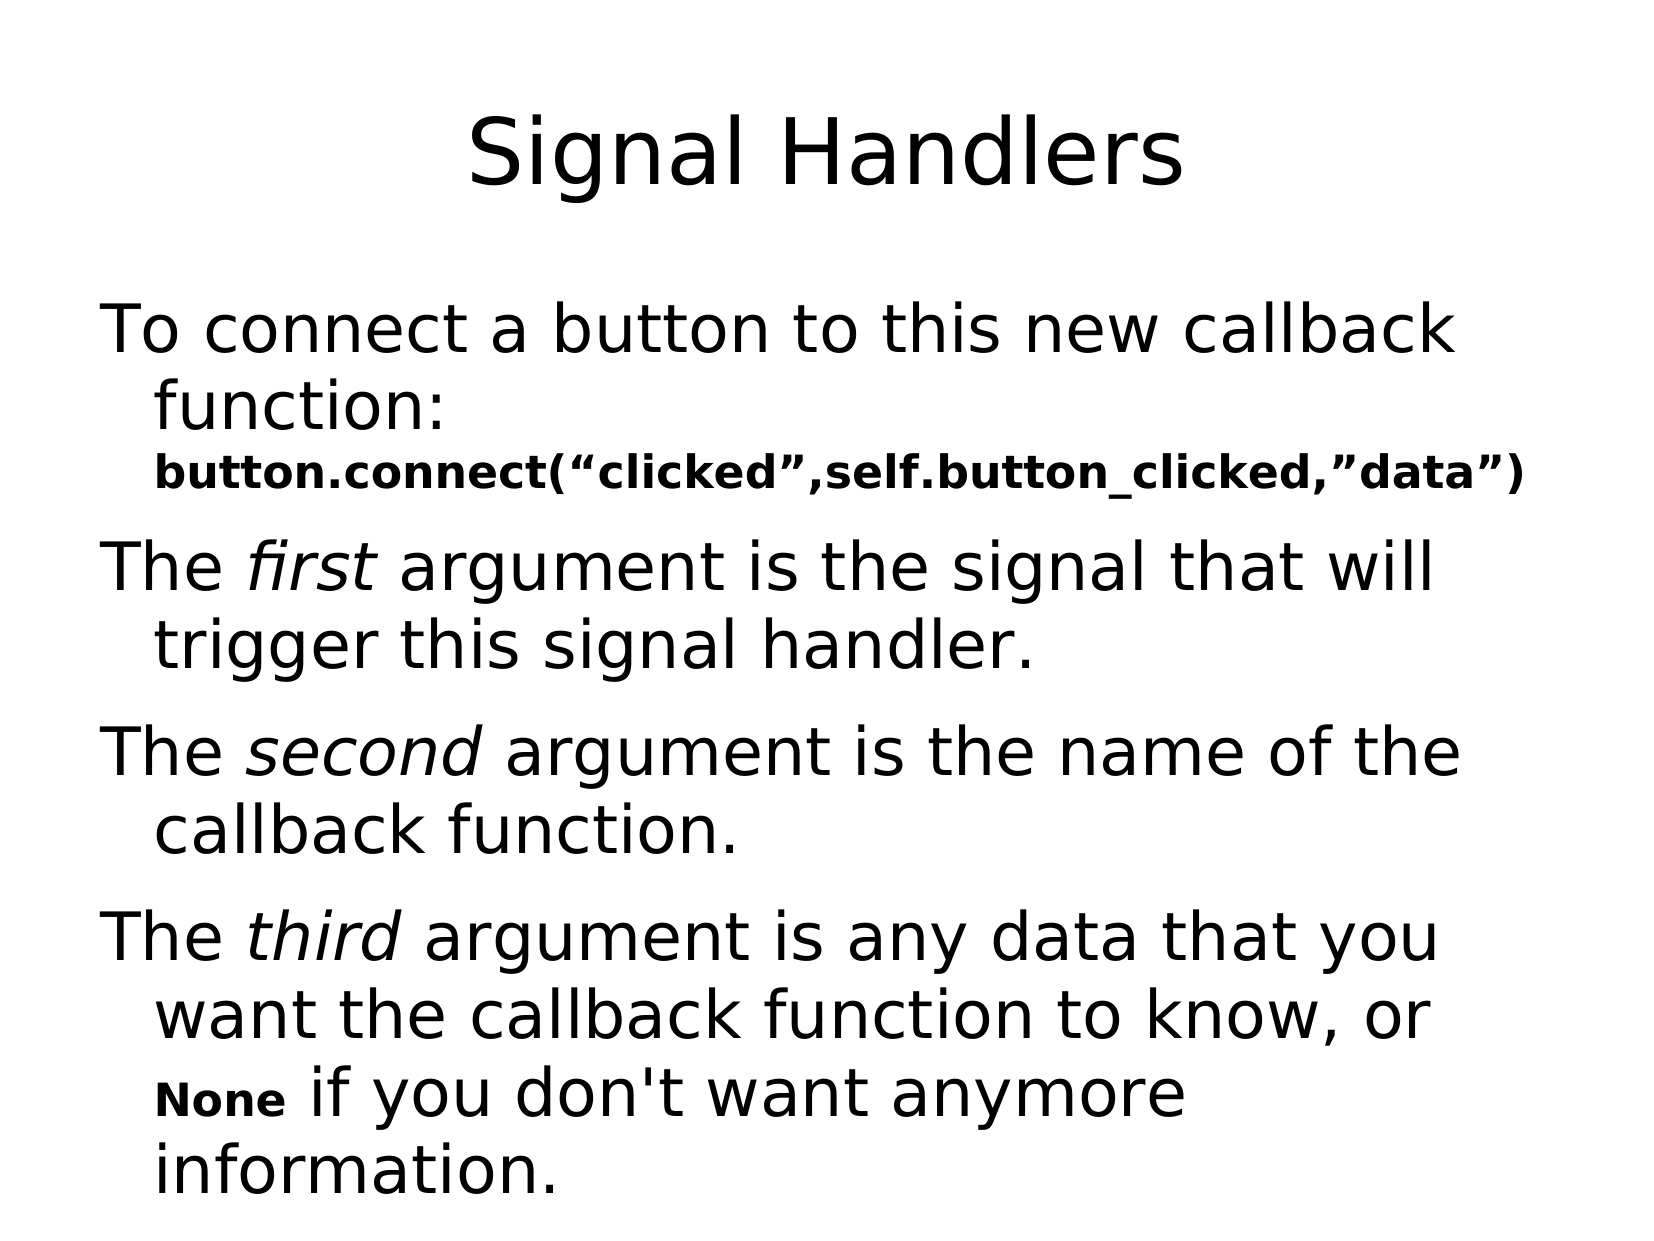

# Signal Handlers
To connect a button to this new callback function: button.connect(“clicked”,self.button_clicked,”data”)
The first argument is the signal that will trigger this signal handler.
The second argument is the name of the callback function.
The third argument is any data that you want the callback function to know, or None if you don't want anymore information.